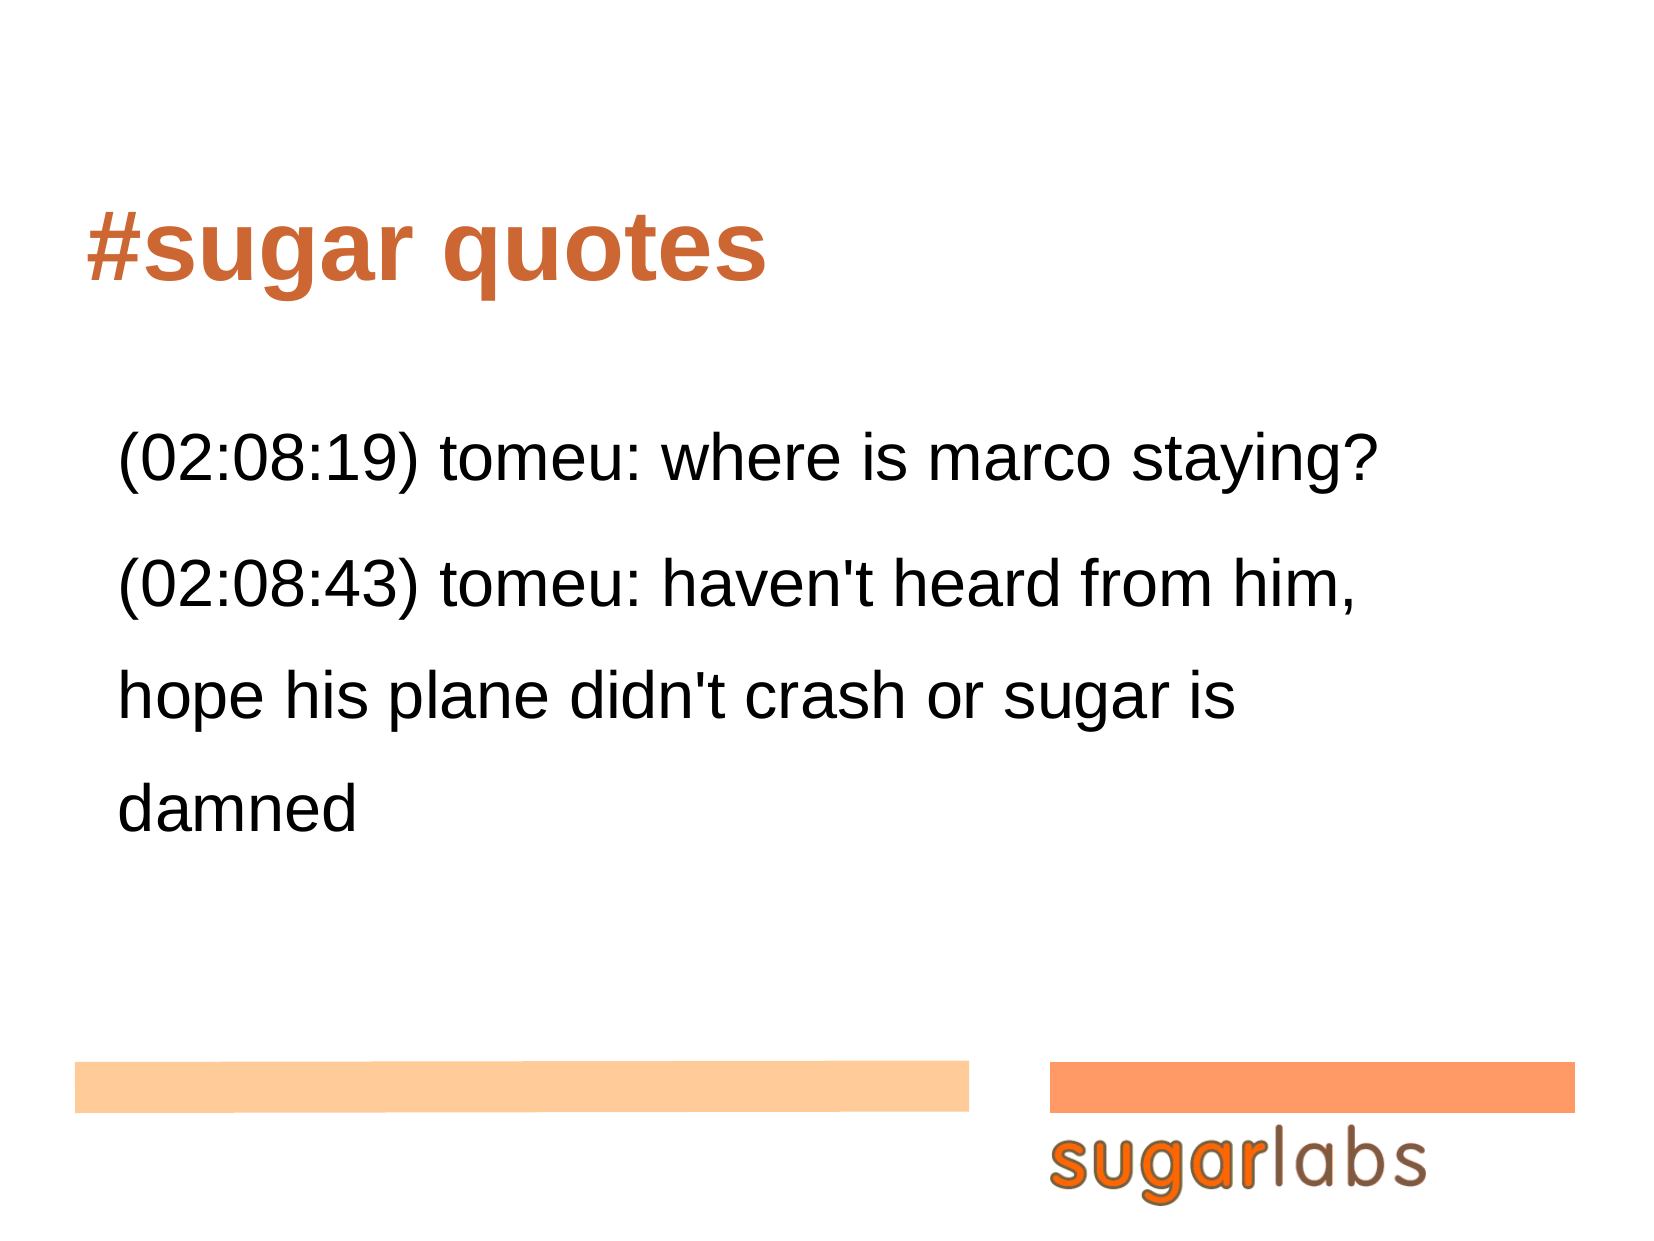

# #sugar quotes
(02:08:19) tomeu: where is marco staying?
(02:08:43) tomeu: haven't heard from him, hope his plane didn't crash or sugar is damned